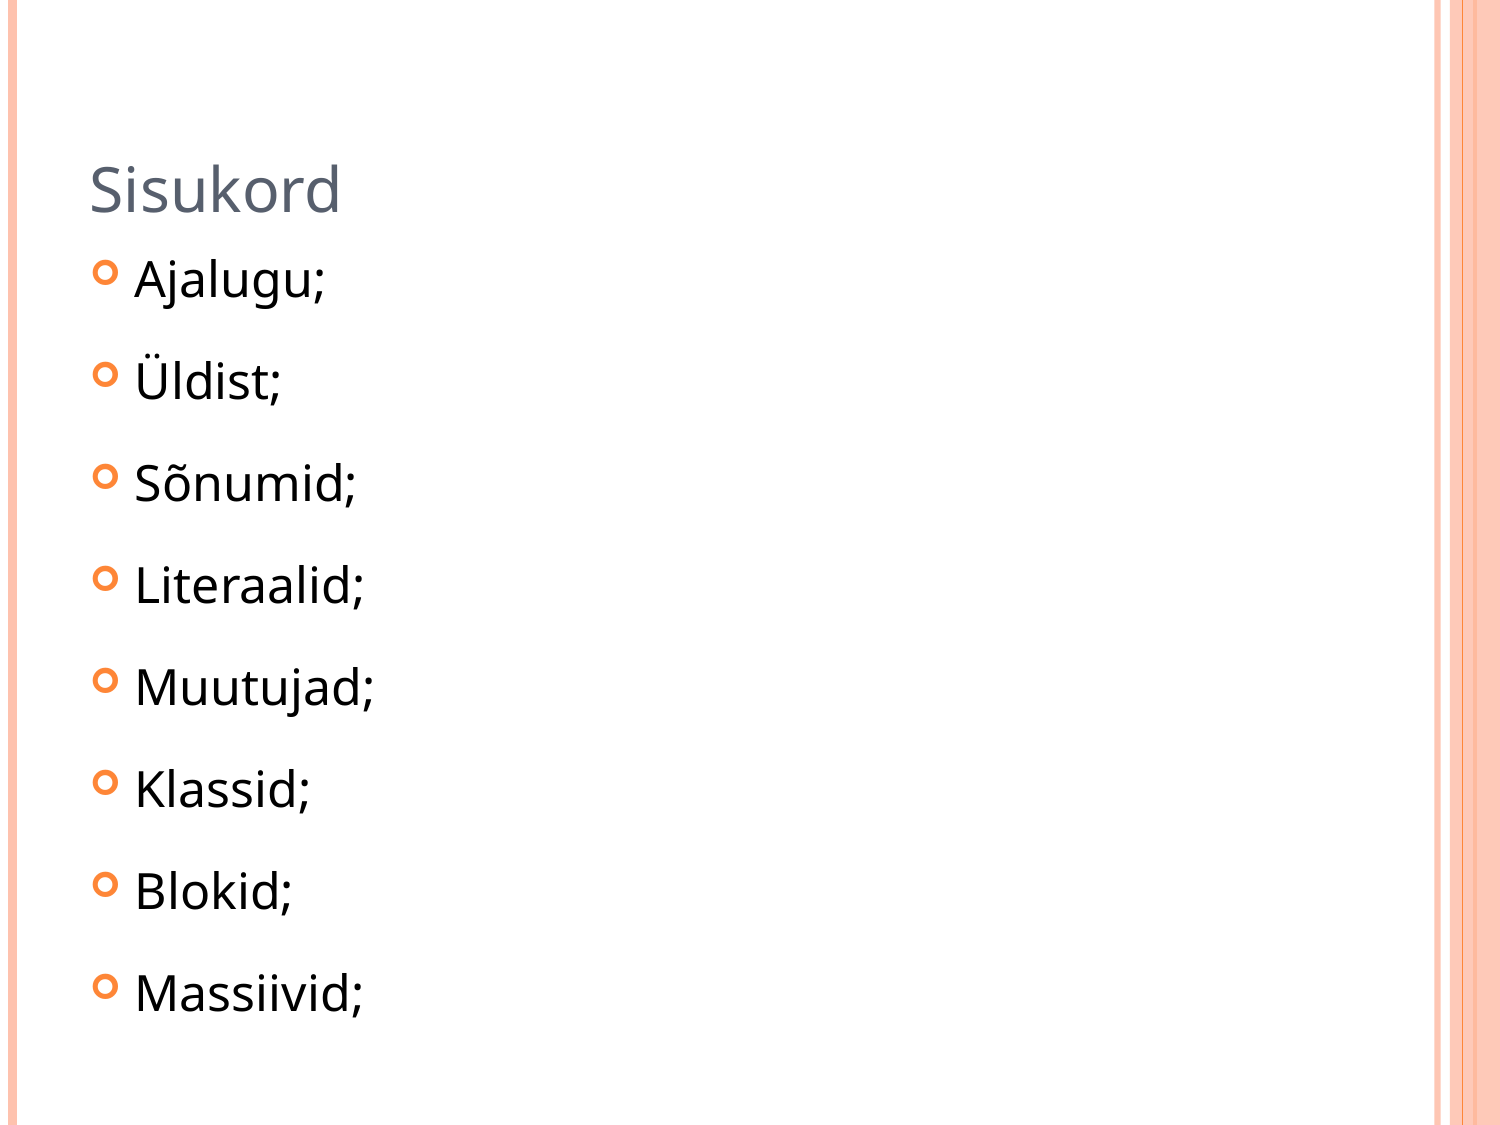

# Sisukord
Ajalugu;
Üldist;
Sõnumid;
Literaalid;
Muutujad;
Klassid;
Blokid;
Massiivid;